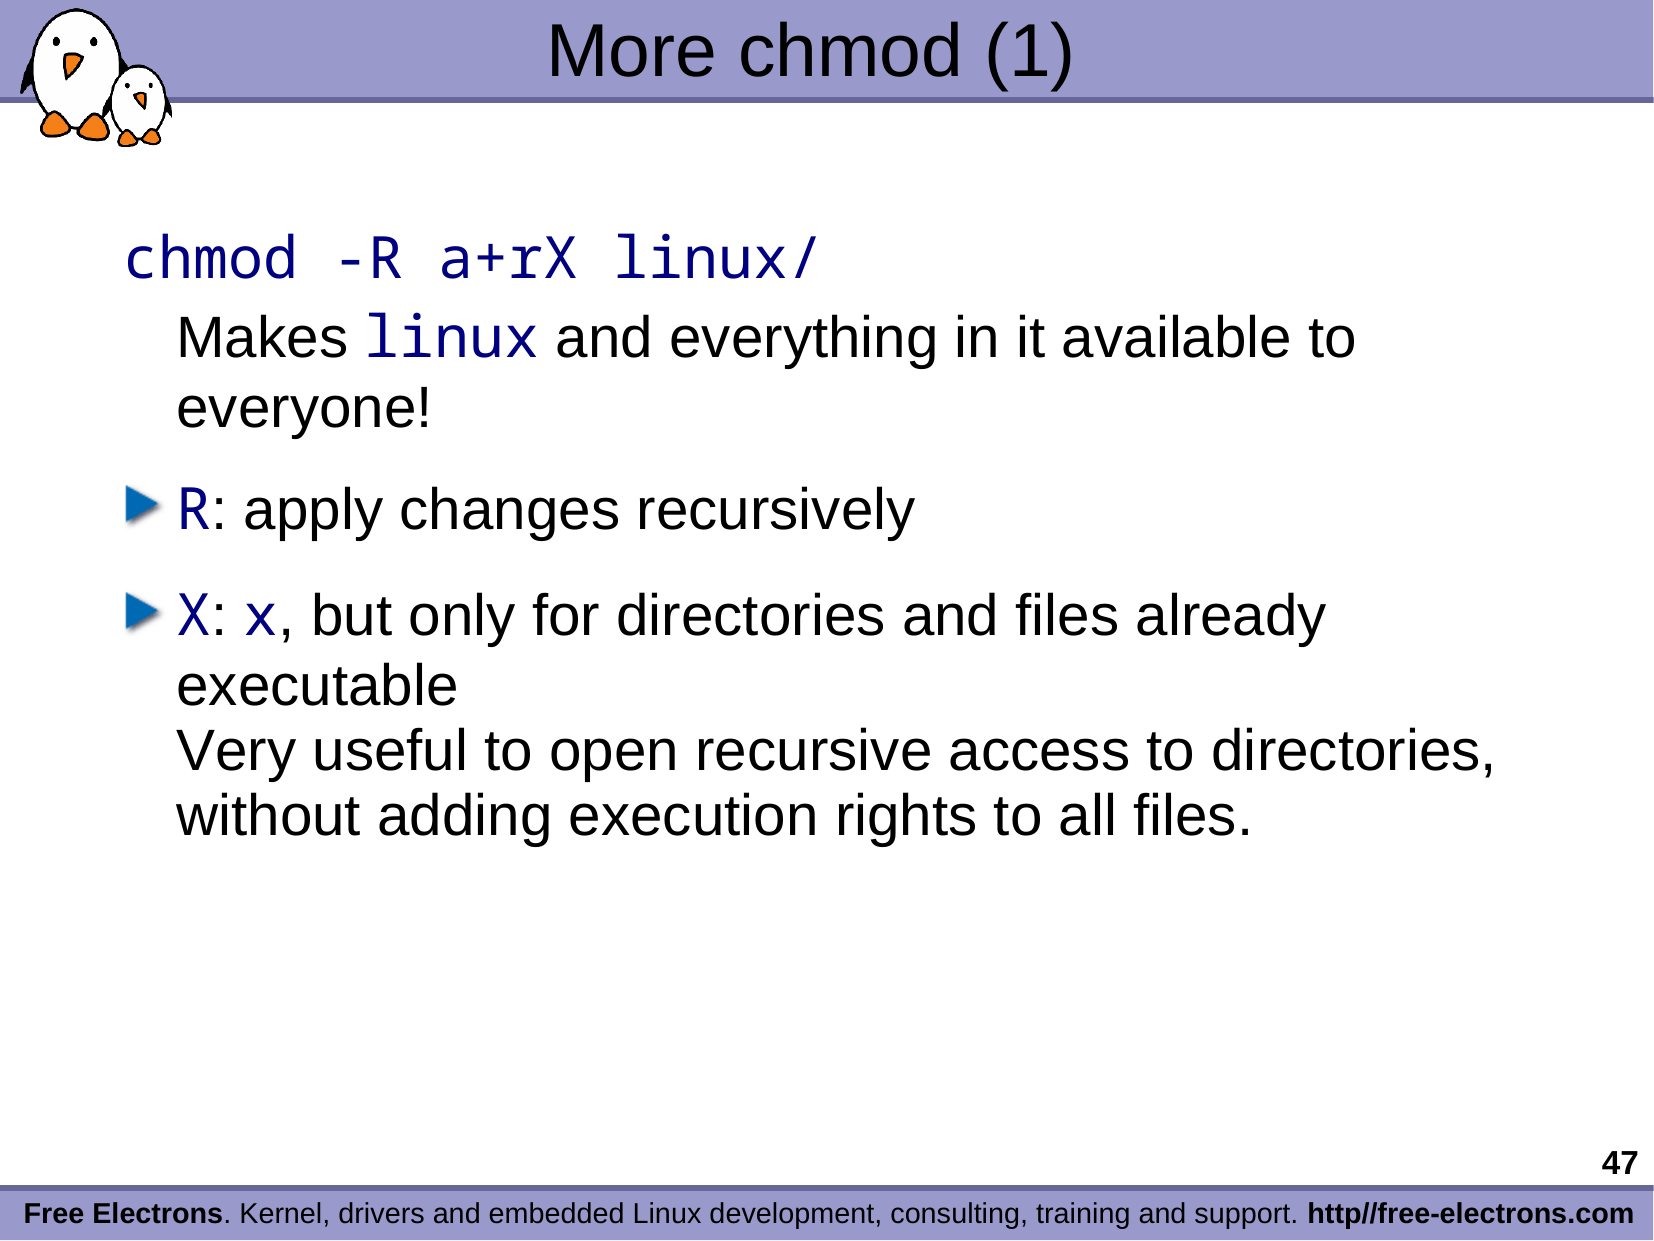

# More chmod (1)
chmod -R a+rX linux/
Makes linux and everything in it available to everyone!
R: apply changes recursively
X: x, but only for directories and files already executable
Very useful to open recursive access to directories, without adding execution rights to all files.